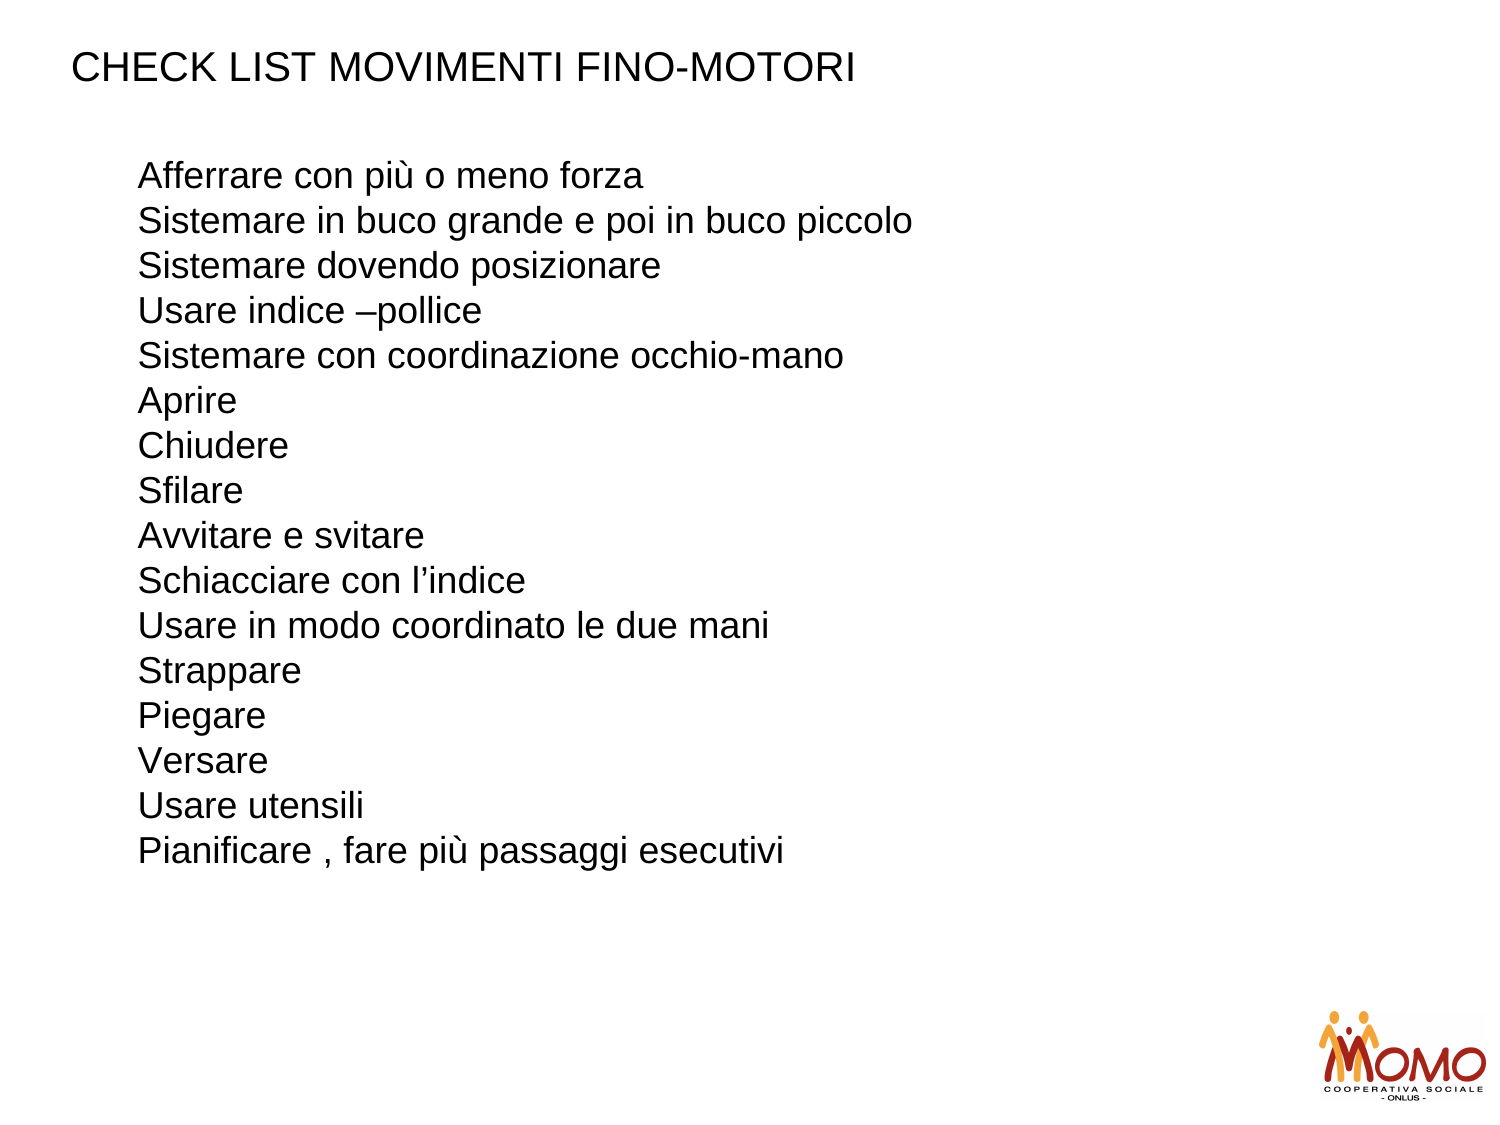

CHECK LIST MOVIMENTI FINO-MOTORI
Afferrare con più o meno forza
Sistemare in buco grande e poi in buco piccolo
Sistemare dovendo posizionare
Usare indice –pollice
Sistemare con coordinazione occhio-mano
Aprire
Chiudere
Sfilare
Avvitare e svitare
Schiacciare con l’indice
Usare in modo coordinato le due mani
Strappare
Piegare
Versare
Usare utensili
Pianificare , fare più passaggi esecutivi